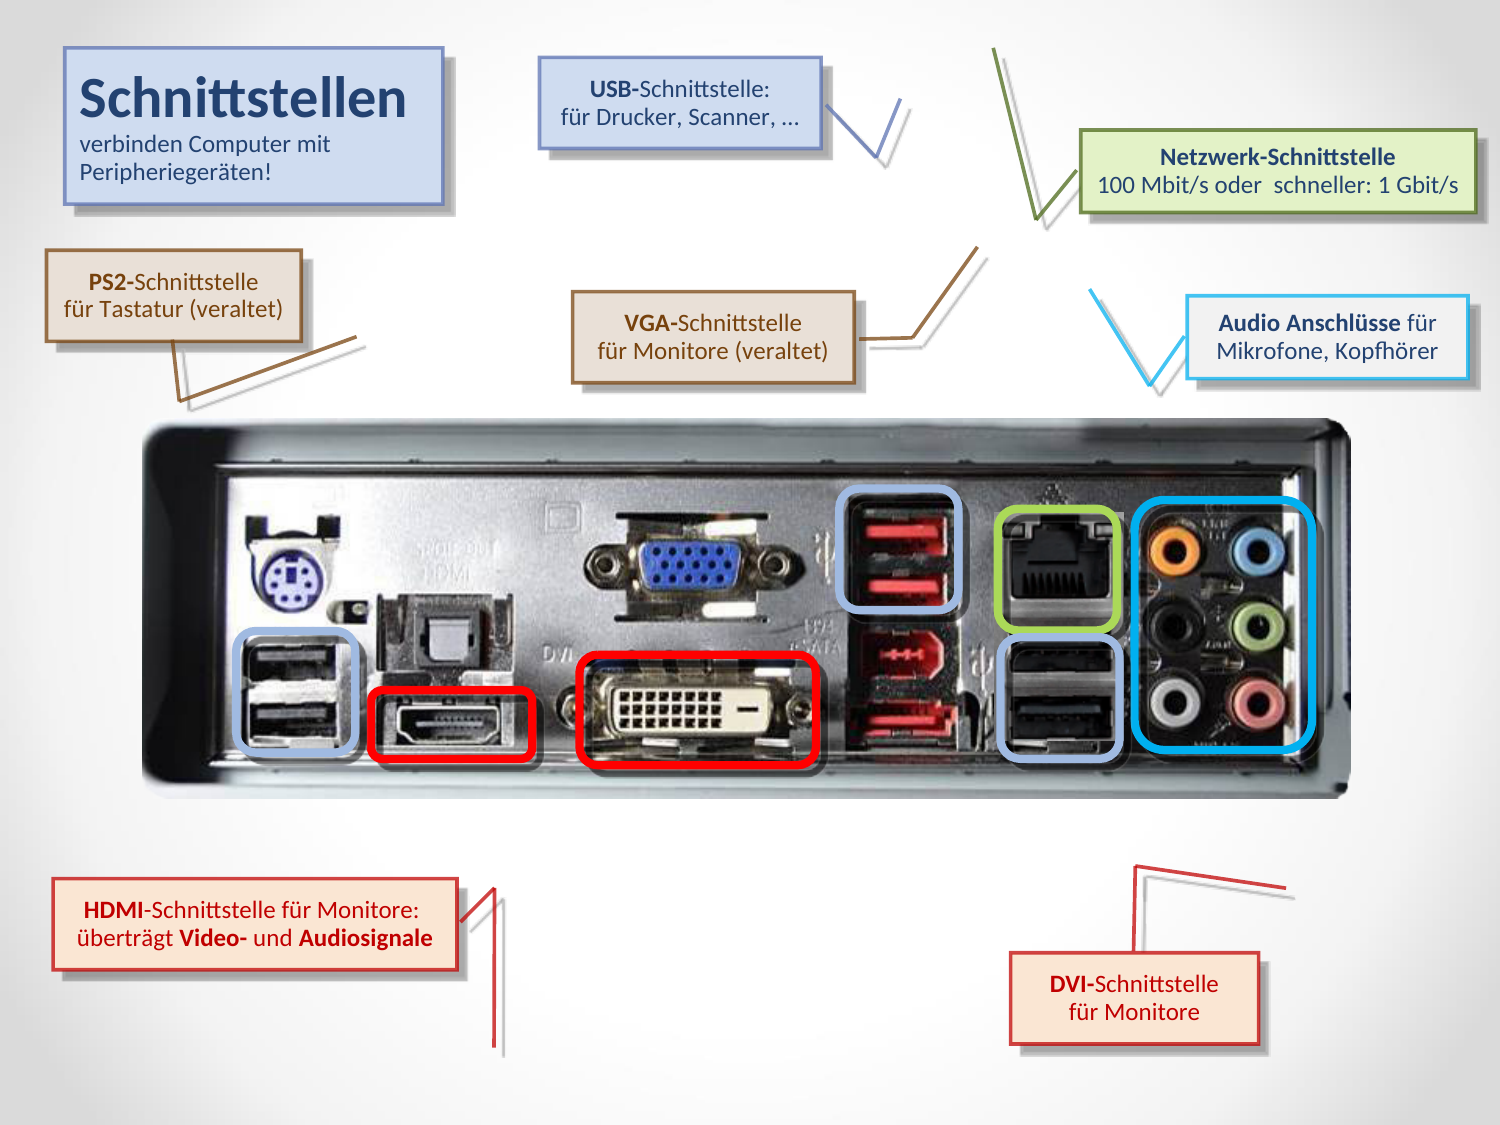

Schnittstellen
verbinden Computer mit Peripheriegeräten!
USB-Schnittstelle:
für Drucker, Scanner, …
Netzwerk-Schnittstelle
100 Mbit/s oder schneller: 1 Gbit/s
PS2-Schnittstelle
für Tastatur (veraltet)
VGA-Schnittstelle
für Monitore (veraltet)
Audio Anschlüsse für Mikrofone, Kopfhörer
HDMI-Schnittstelle für Monitore:
überträgt Video- und Audiosignale
DVI-Schnittstelle
für Monitore